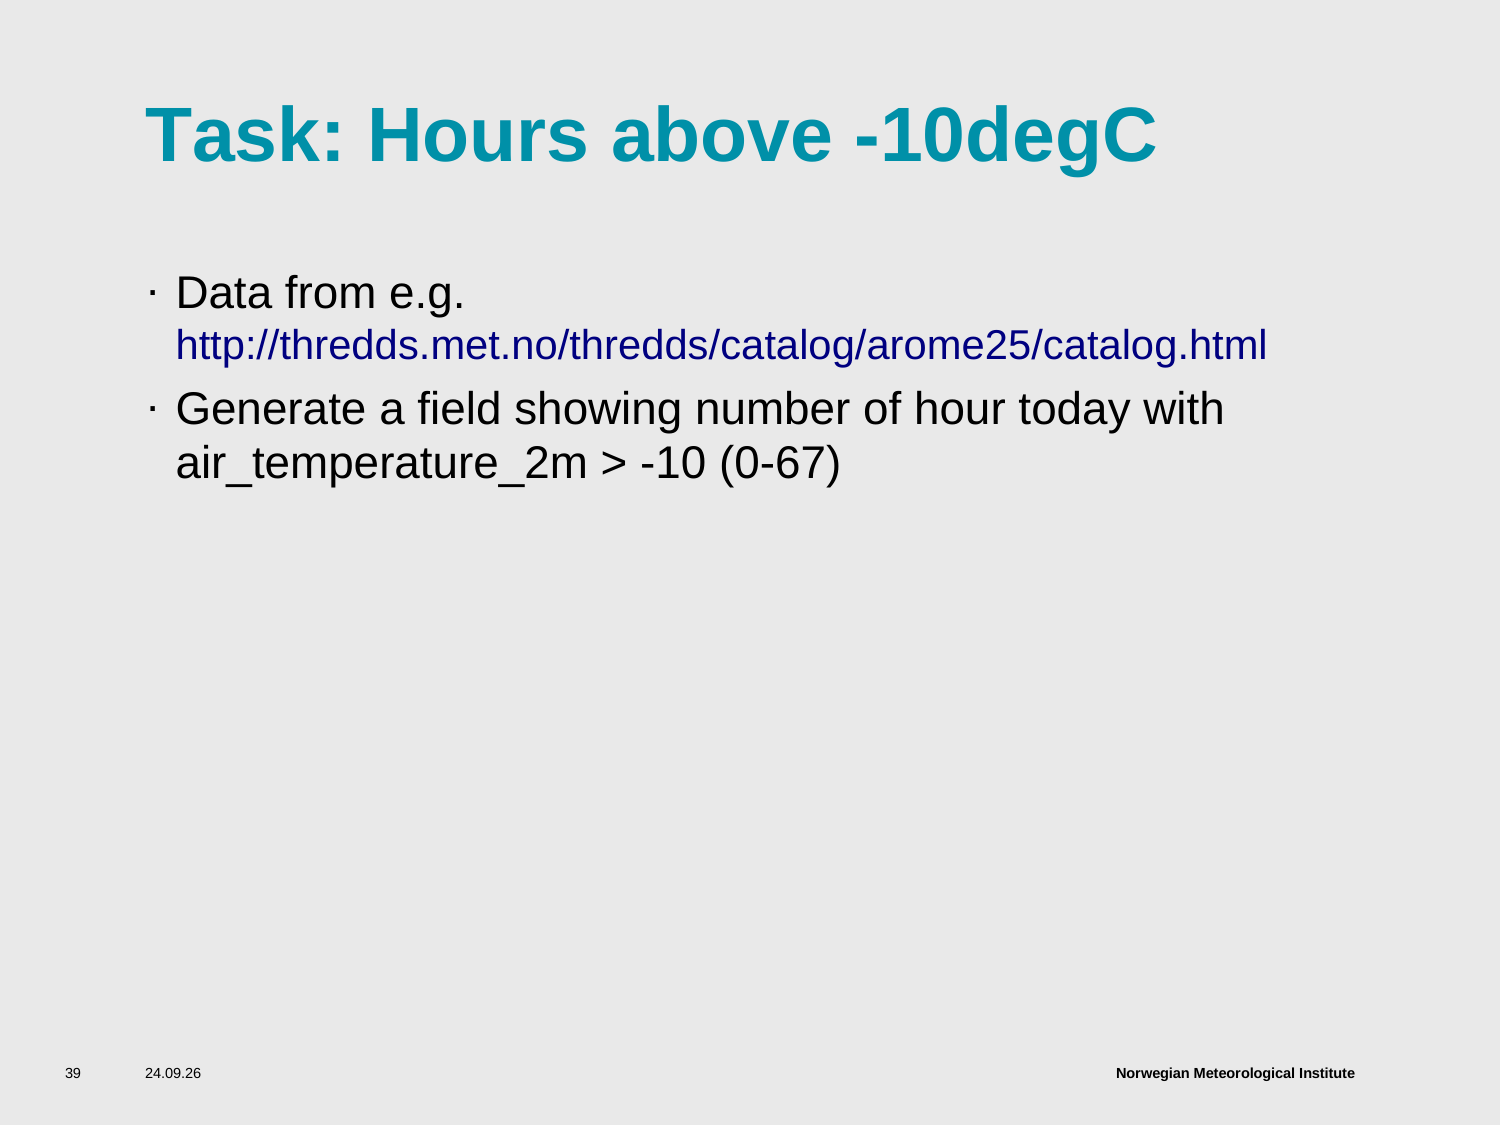

# Task: Hours above -10degC
Data from e.g. http://thredds.met.no/thredds/catalog/arome25/catalog.html
Generate a field showing number of hour today with air_temperature_2m > -10 (0-67)